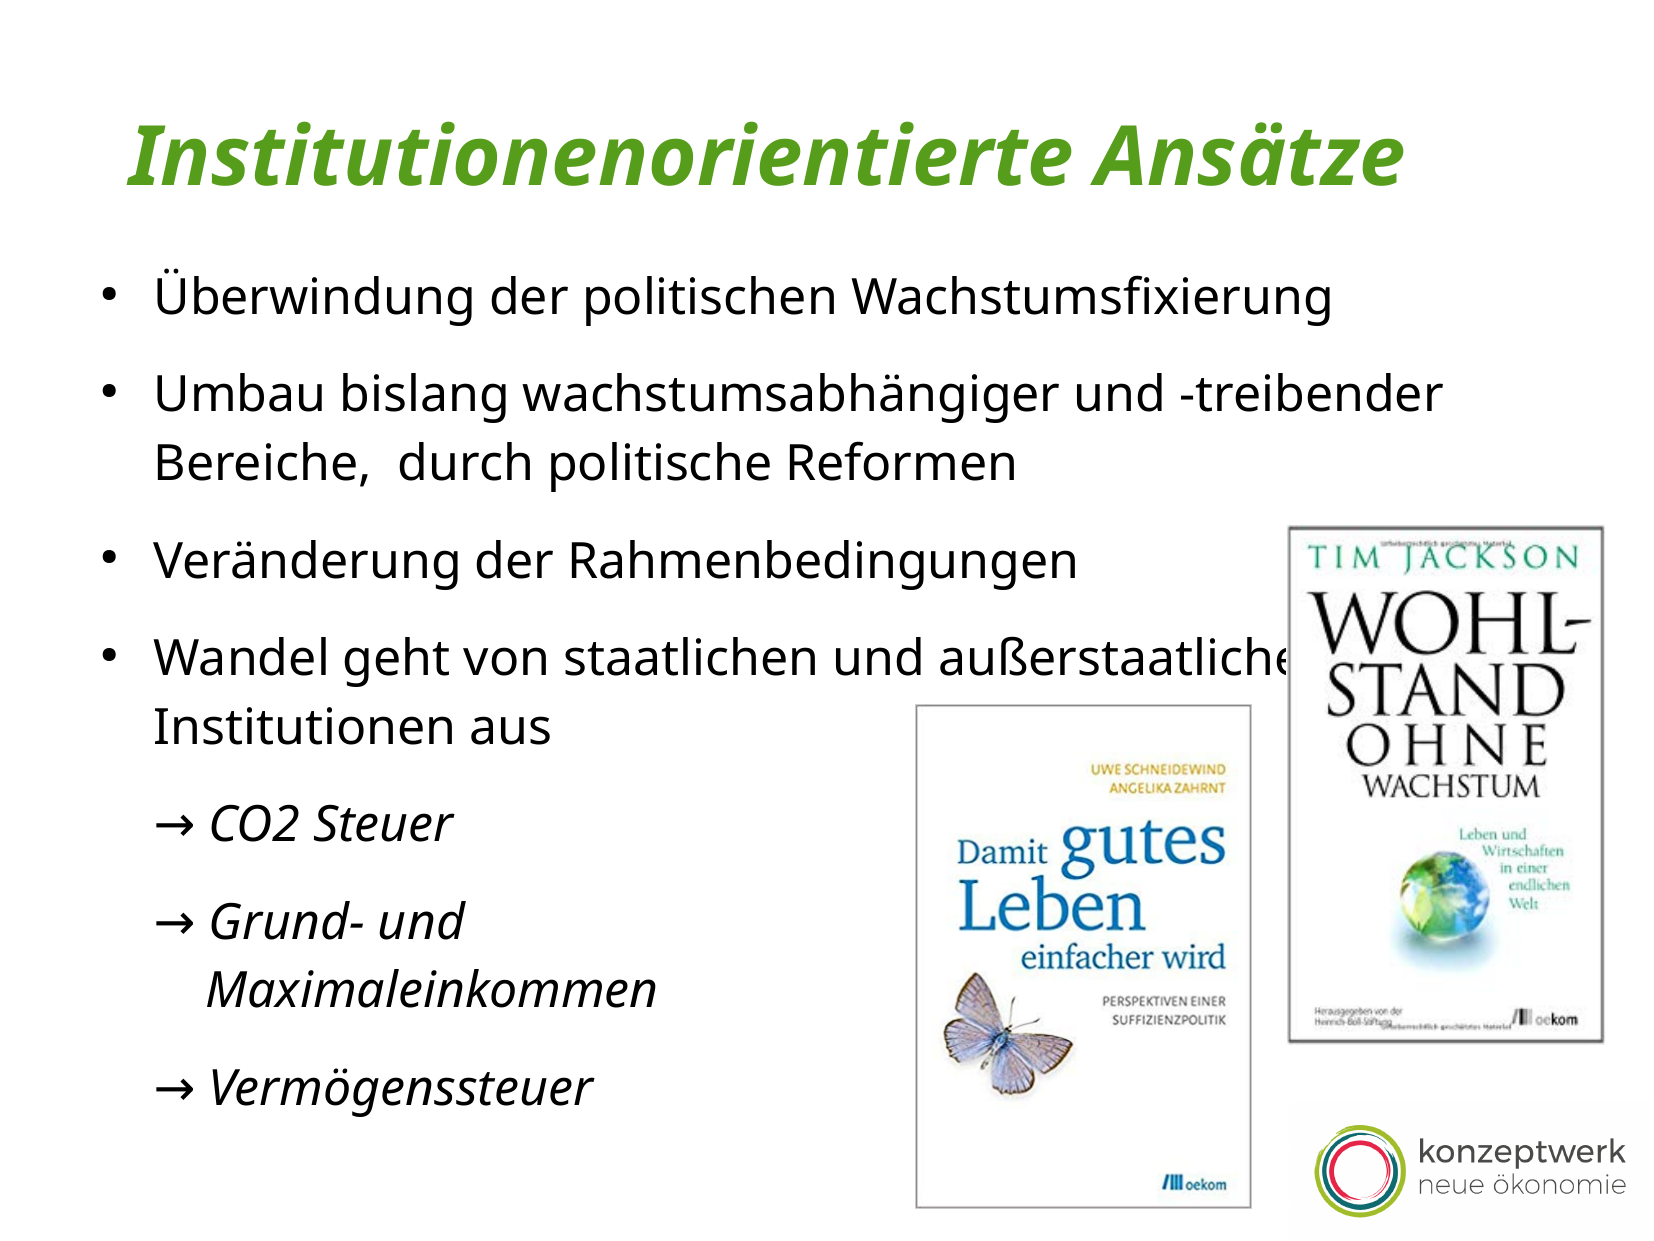

Institutionenorientierte Ansätze
# Überwindung der politischen Wachstumsfixierung
Umbau bislang wachstumsabhängiger und -treibender Bereiche, durch politische Reformen
Veränderung der Rahmenbedingungen
Wandel geht von staatlichen und außerstaatlichen Institutionen aus
→ CO2 Steuer
→ Grund- und
 Maximaleinkommen
→ Vermögenssteuer